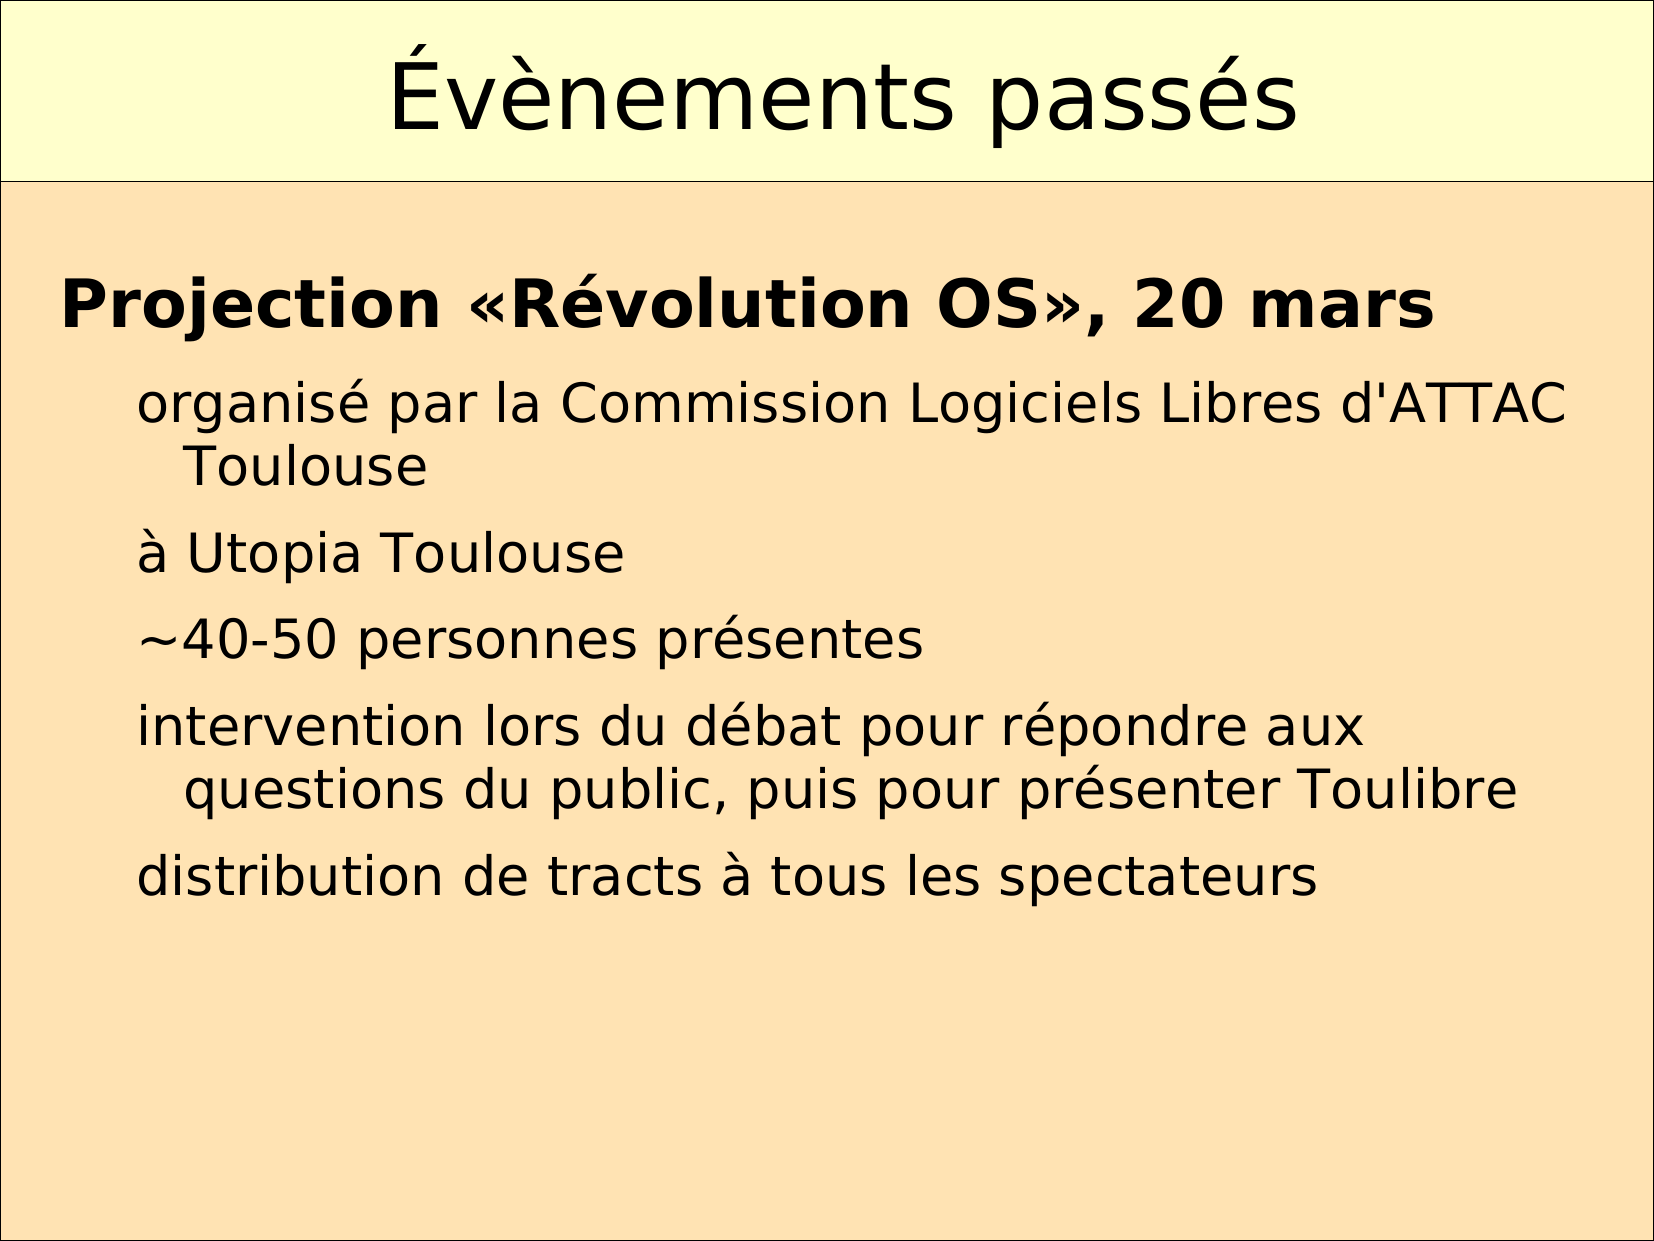

# Évènements passés
Projection «Révolution OS», 20 mars
organisé par la Commission Logiciels Libres d'ATTAC Toulouse
à Utopia Toulouse
~40-50 personnes présentes
intervention lors du débat pour répondre aux questions du public, puis pour présenter Toulibre
distribution de tracts à tous les spectateurs